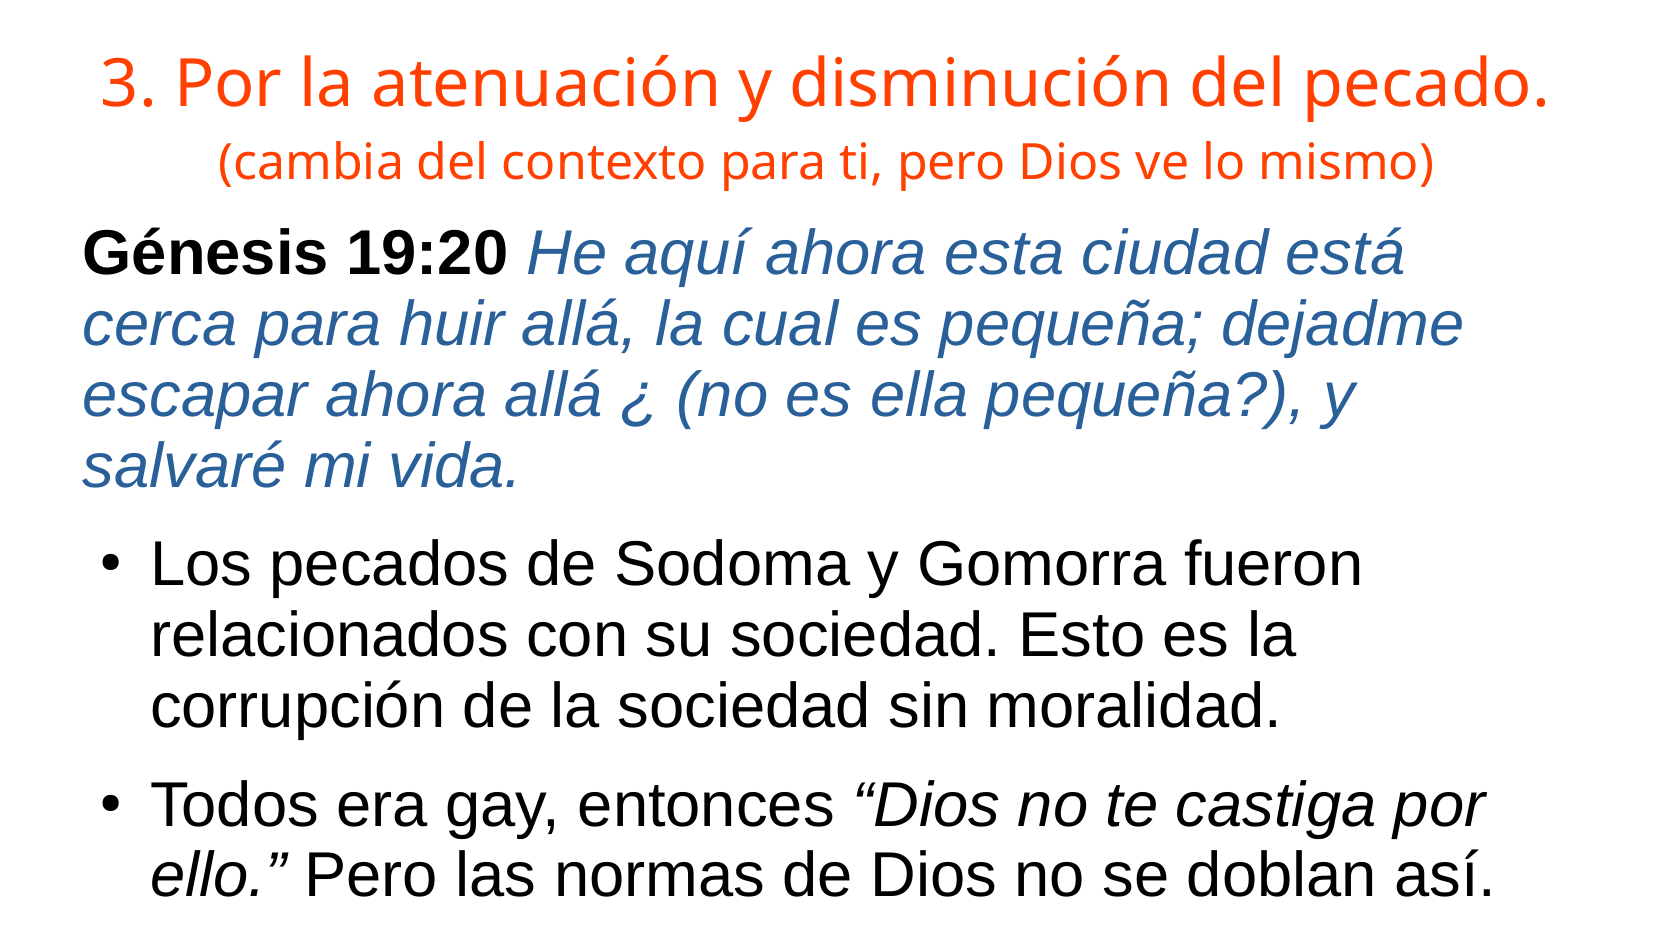

# 3. Por la atenuación y disminución del pecado. (cambia del contexto para ti, pero Dios ve lo mismo)
Génesis 19:20 He aquí ahora esta ciudad está cerca para huir allá, la cual es pequeña; dejadme escapar ahora allá ¿ (no es ella pequeña?), y salvaré mi vida.
Los pecados de Sodoma y Gomorra fueron relacionados con su sociedad. Esto es la corrupción de la sociedad sin moralidad.
Todos era gay, entonces “Dios no te castiga por ello.” Pero las normas de Dios no se doblan así.